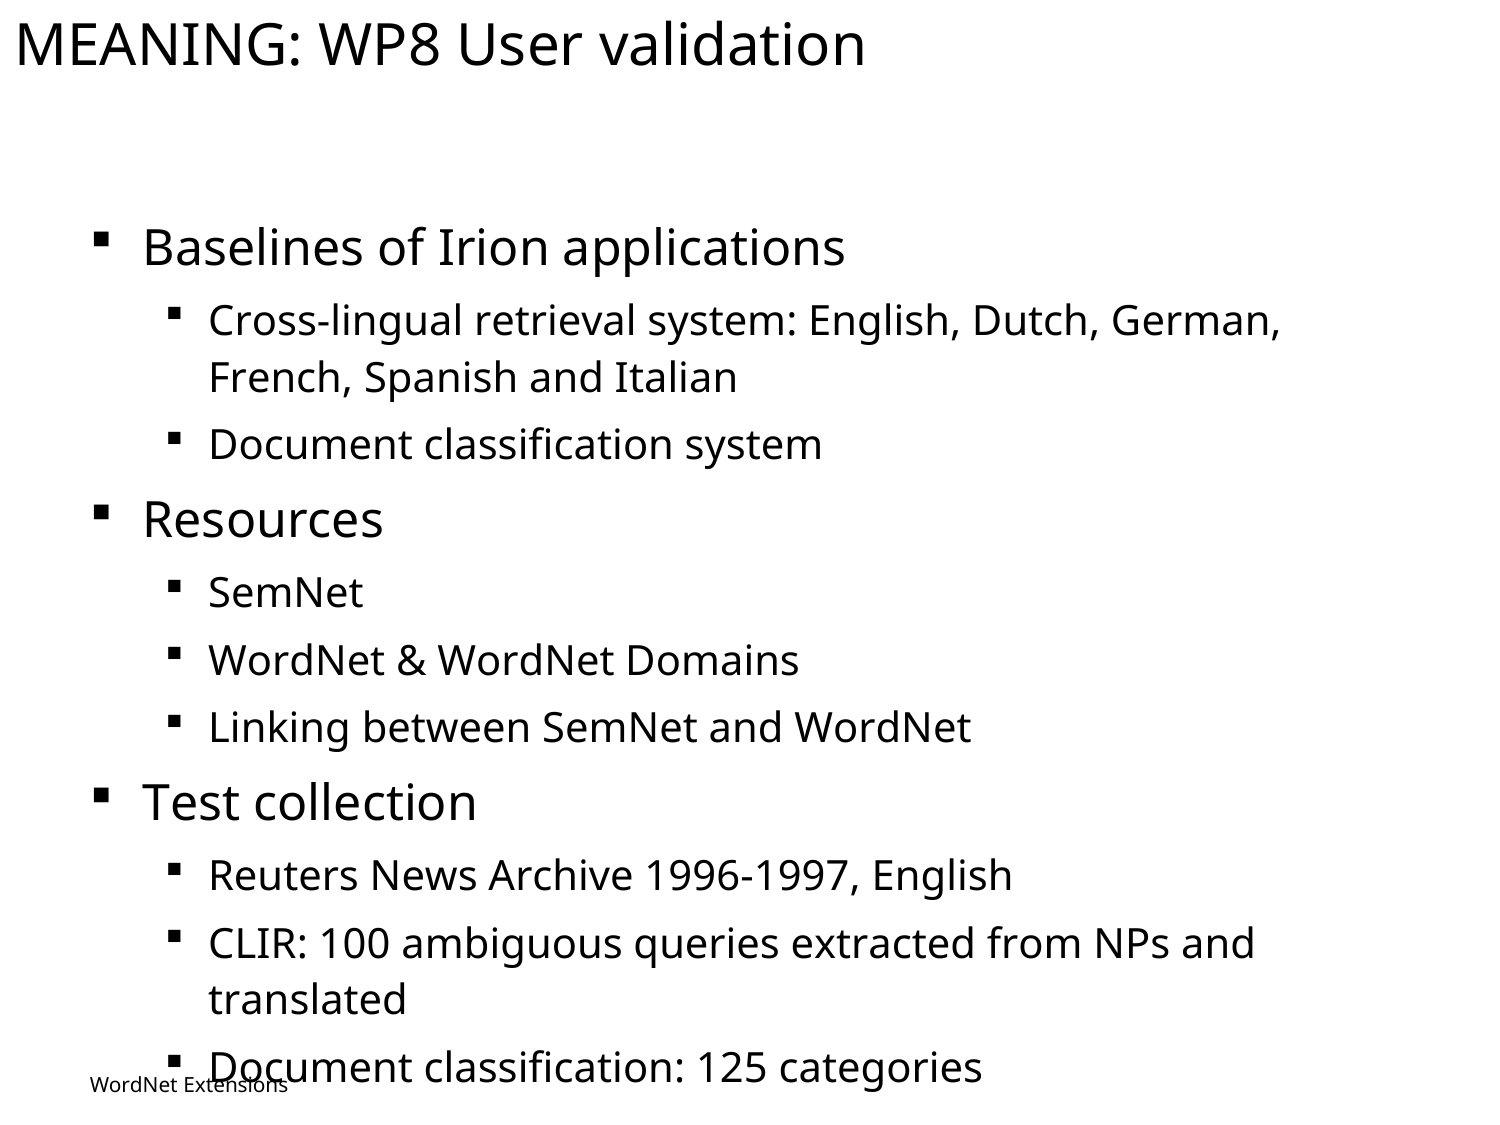

# MEANING: WP8 User validation
Baselines of Irion applications
Cross-lingual retrieval system: English, Dutch, German, French, Spanish and Italian
Document classification system
Resources
SemNet
WordNet & WordNet Domains
Linking between SemNet and WordNet
Test collection
Reuters News Archive 1996-1997, English
CLIR: 100 ambiguous queries extracted from NPs and translated
Document classification: 125 categories